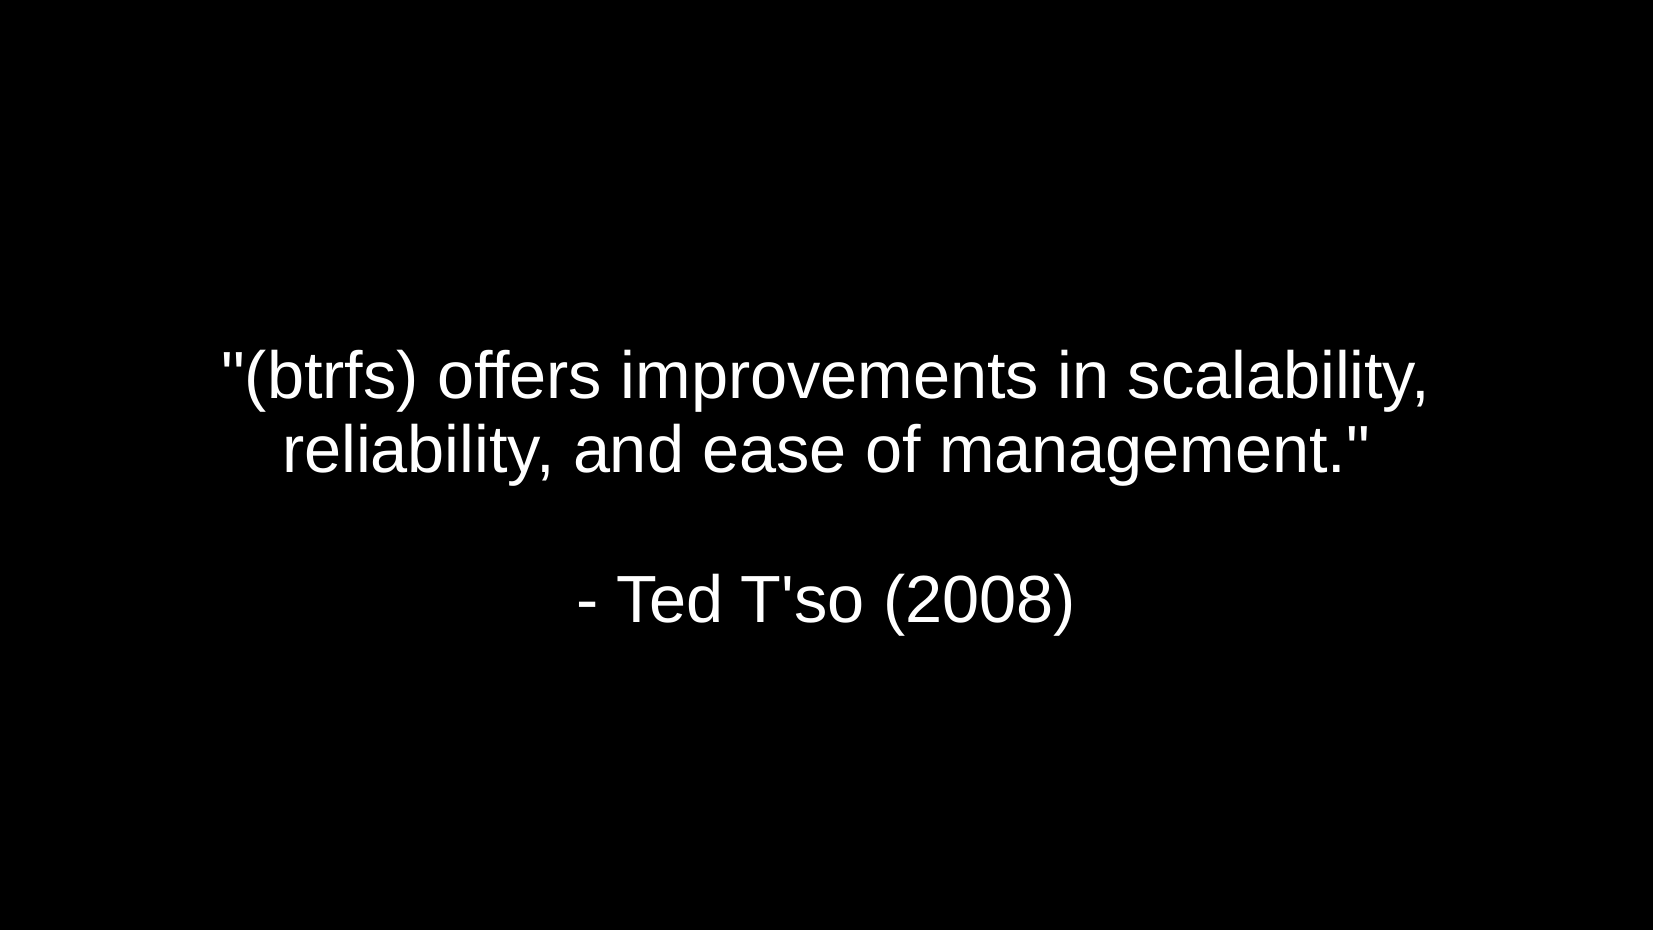

# "(btrfs) offers improvements in scalability, reliability, and ease of management."
- Ted T'so (2008)